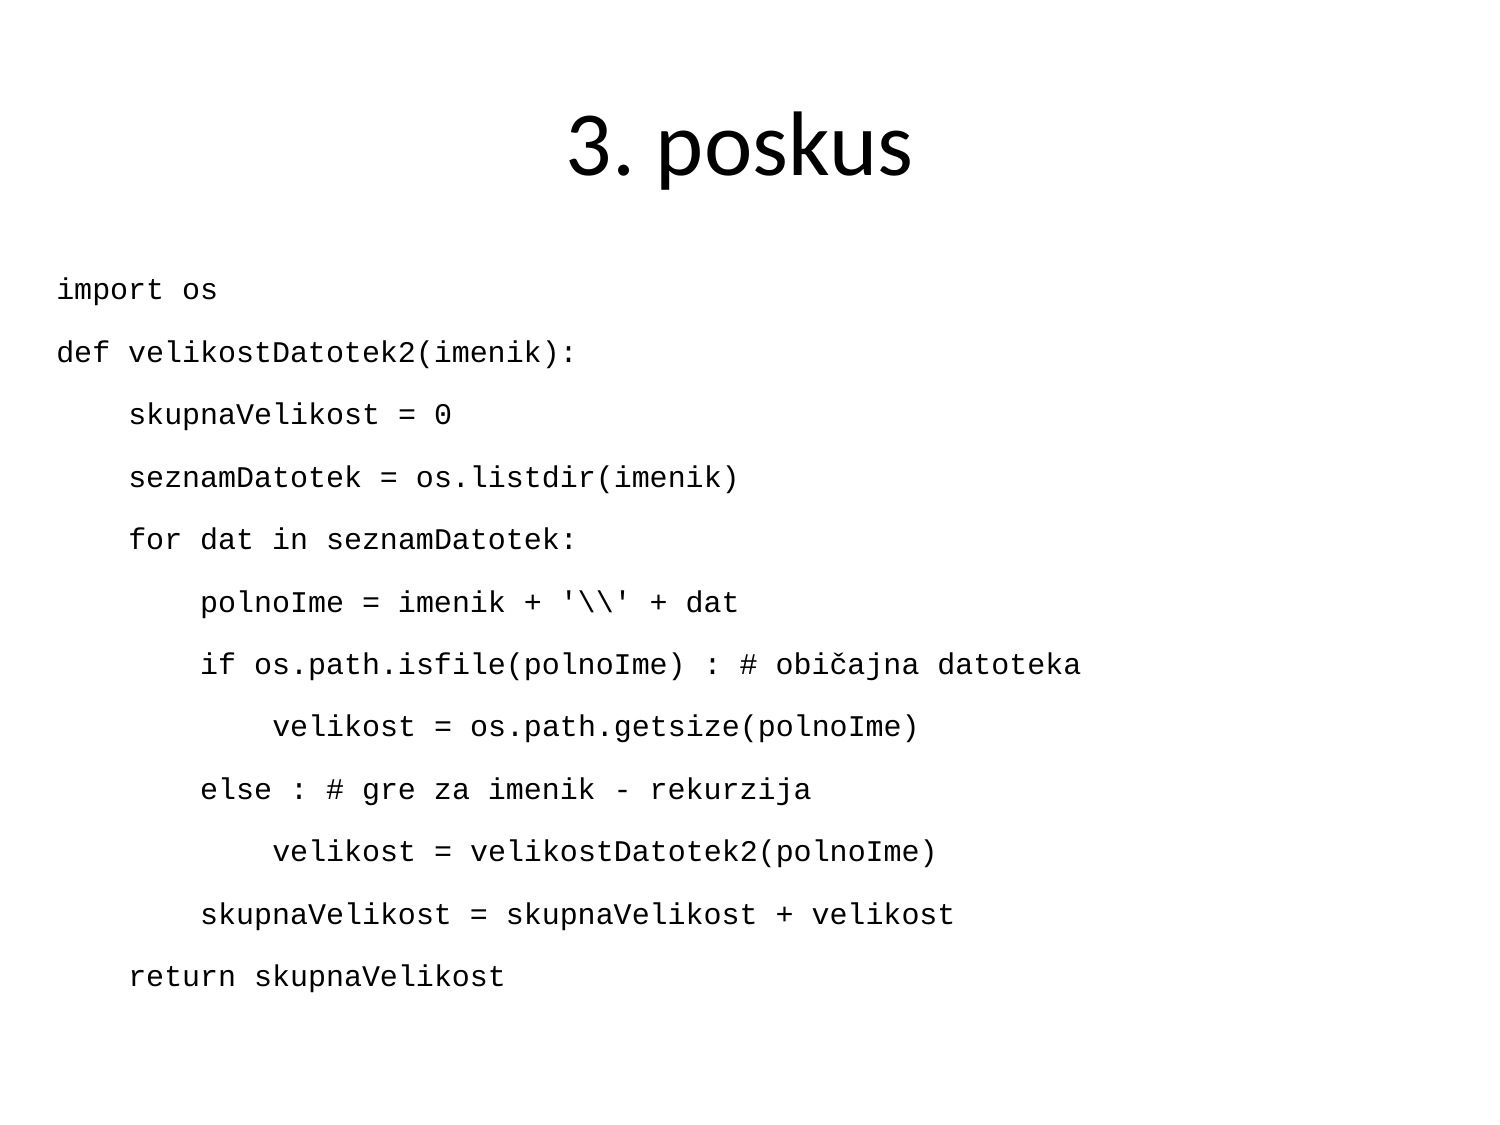

# 3. poskus
import os
def velikostDatotek2(imenik):
 skupnaVelikost = 0
 seznamDatotek = os.listdir(imenik)
 for dat in seznamDatotek:
 polnoIme = imenik + '\\' + dat
 if os.path.isfile(polnoIme) : # običajna datoteka
 velikost = os.path.getsize(polnoIme)
 else : # gre za imenik - rekurzija
 velikost = velikostDatotek2(polnoIme)
 skupnaVelikost = skupnaVelikost + velikost
 return skupnaVelikost